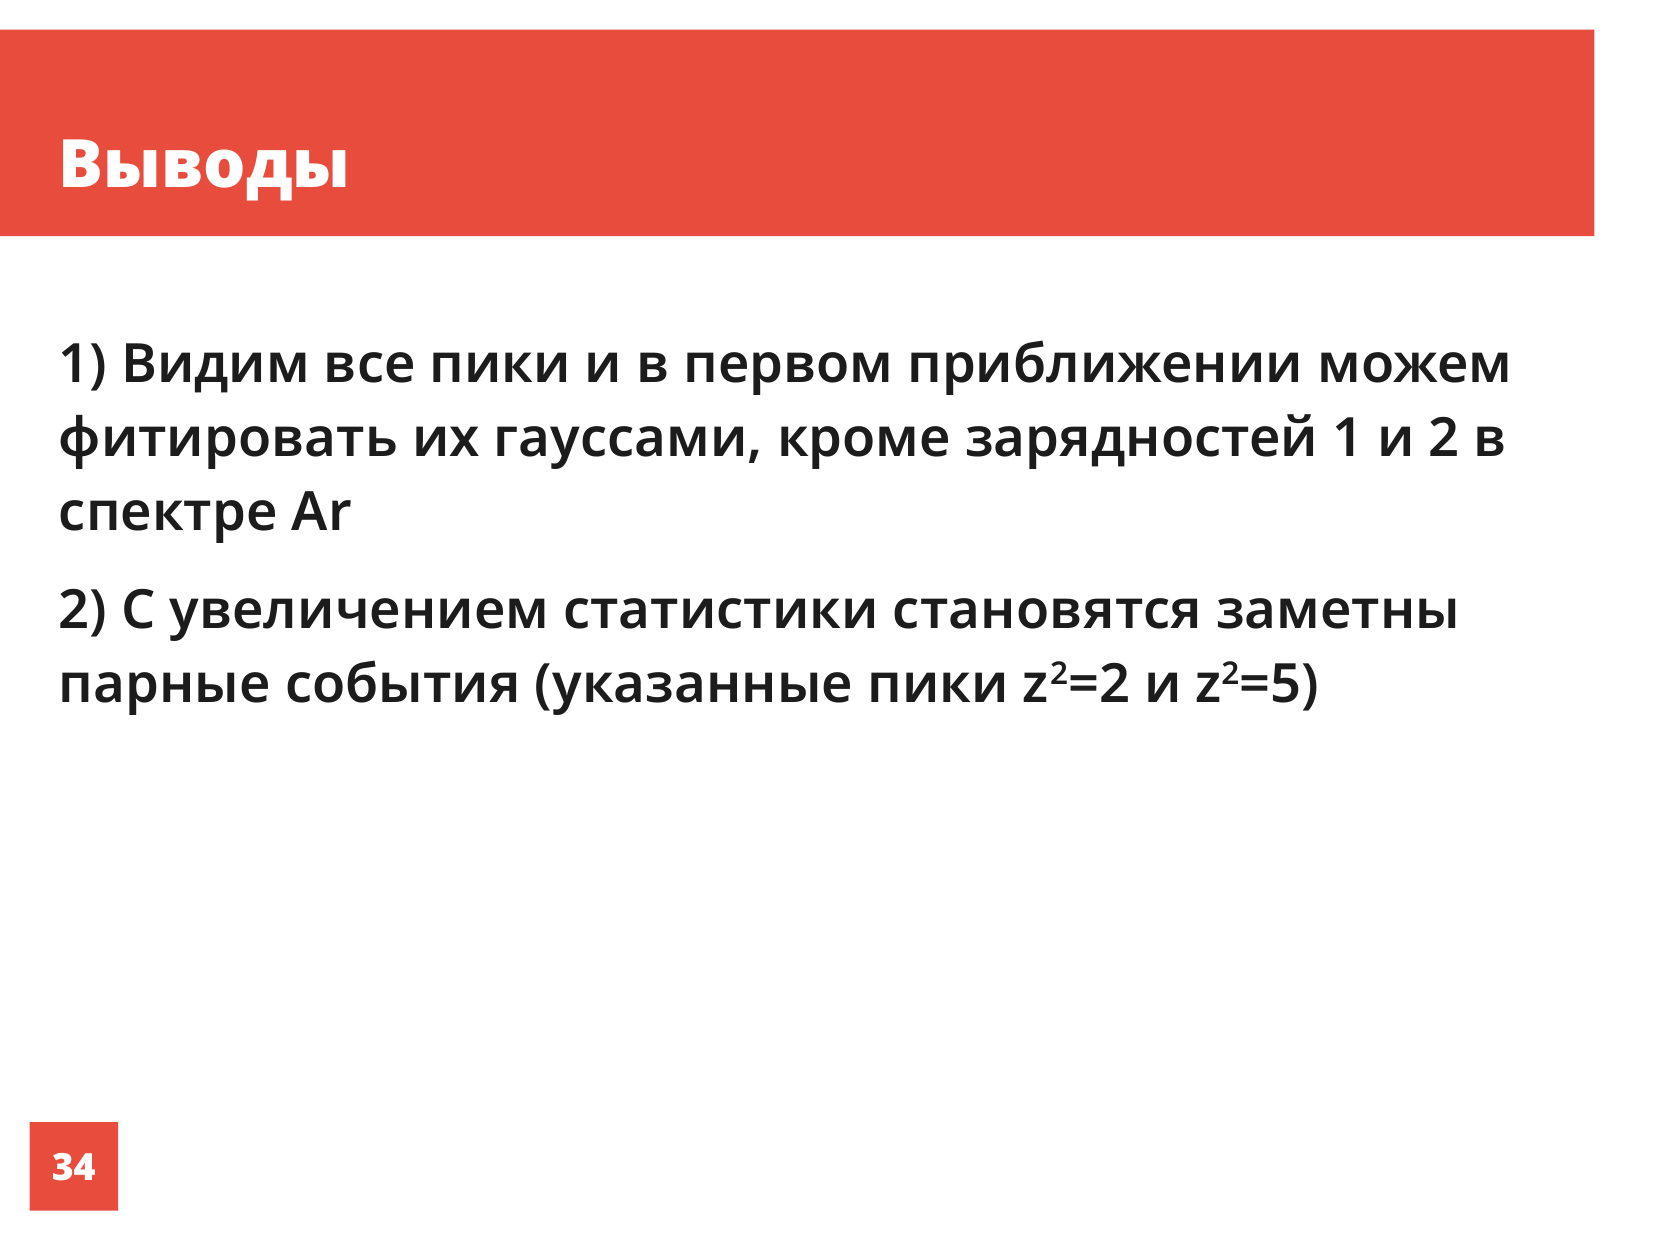

# Выводы
1) Видим все пики и в первом приближении можем фитировать их гауссами, кроме зарядностей 1 и 2 в спектре Ar
2) С увеличением статистики становятся заметны парные события (указанные пики z2=2 и z2=5)
34